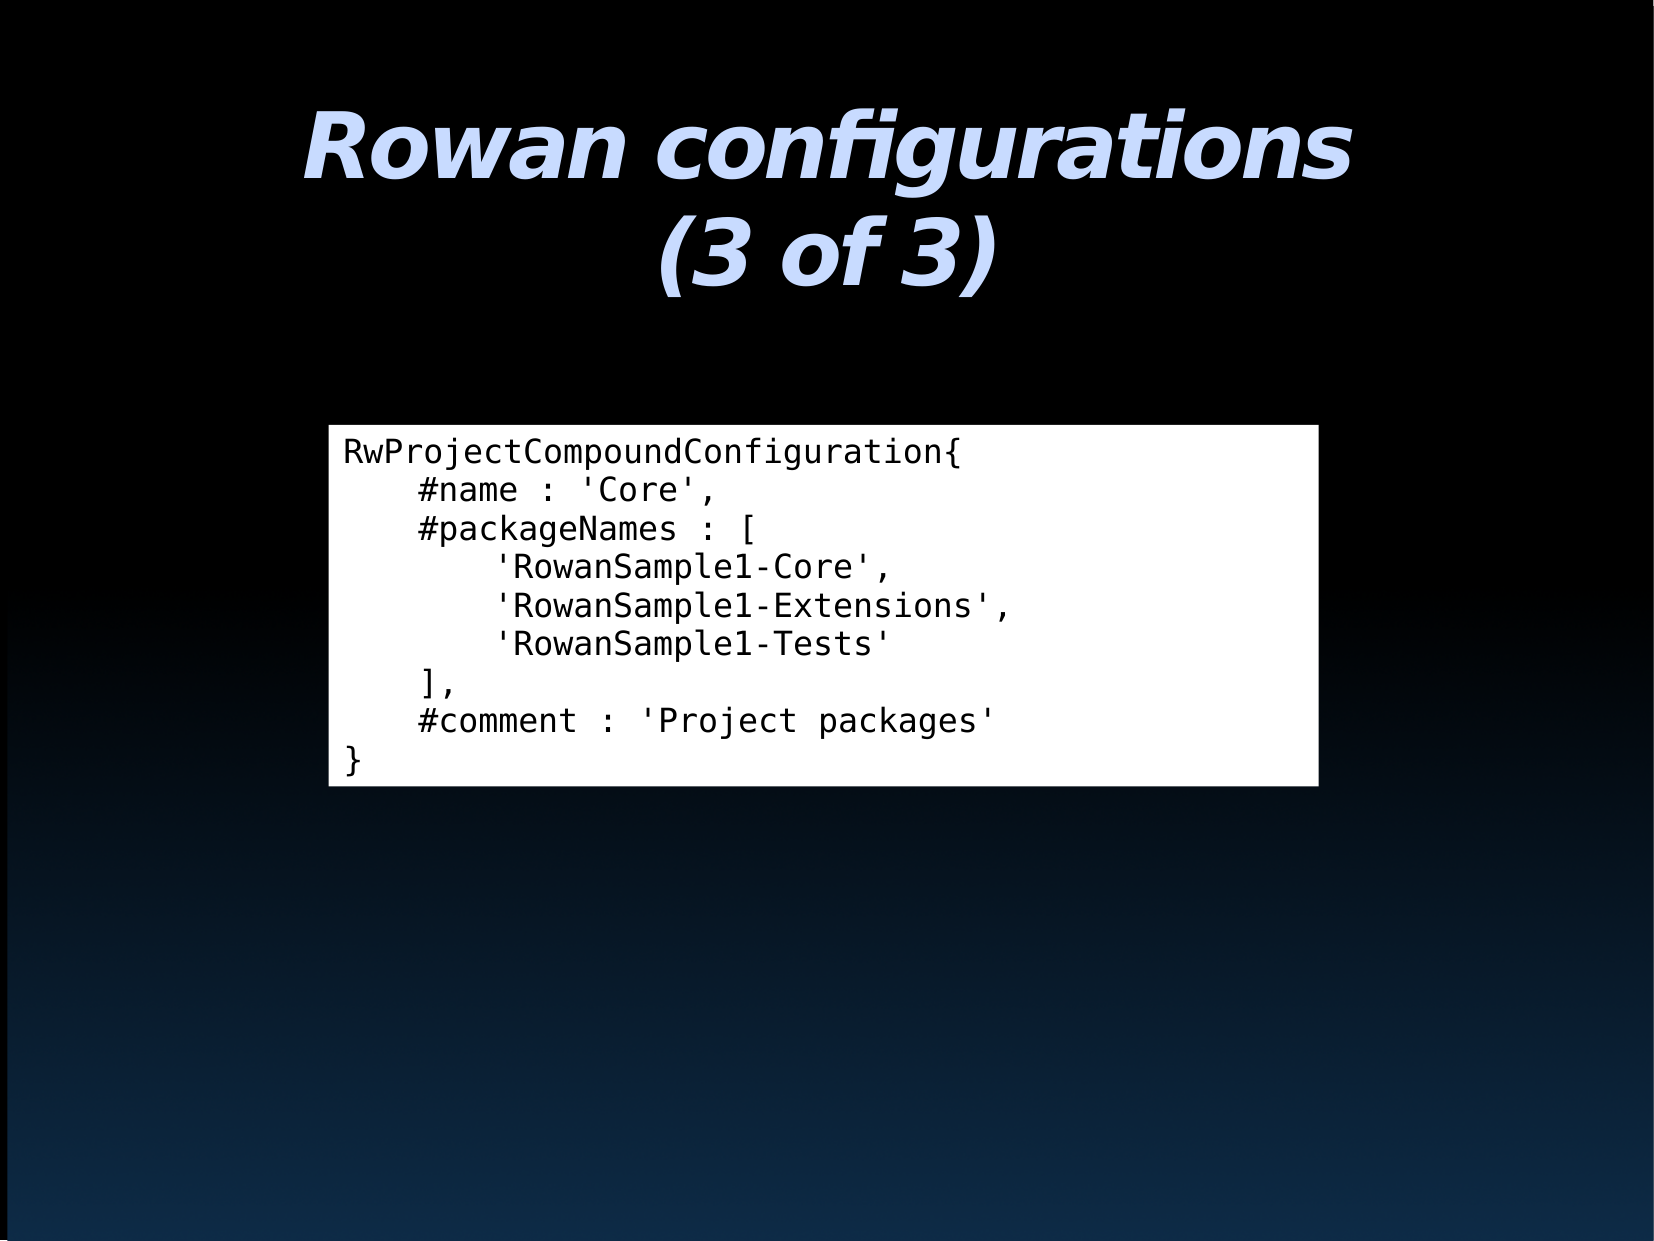

# Rowan configurations (3 of 3)
RwProjectCompoundConfiguration{
	#name : 'Core',
	#packageNames : [
		'RowanSample1-Core',
		'RowanSample1-Extensions',
		'RowanSample1-Tests'
	],
	#comment : 'Project packages'
}